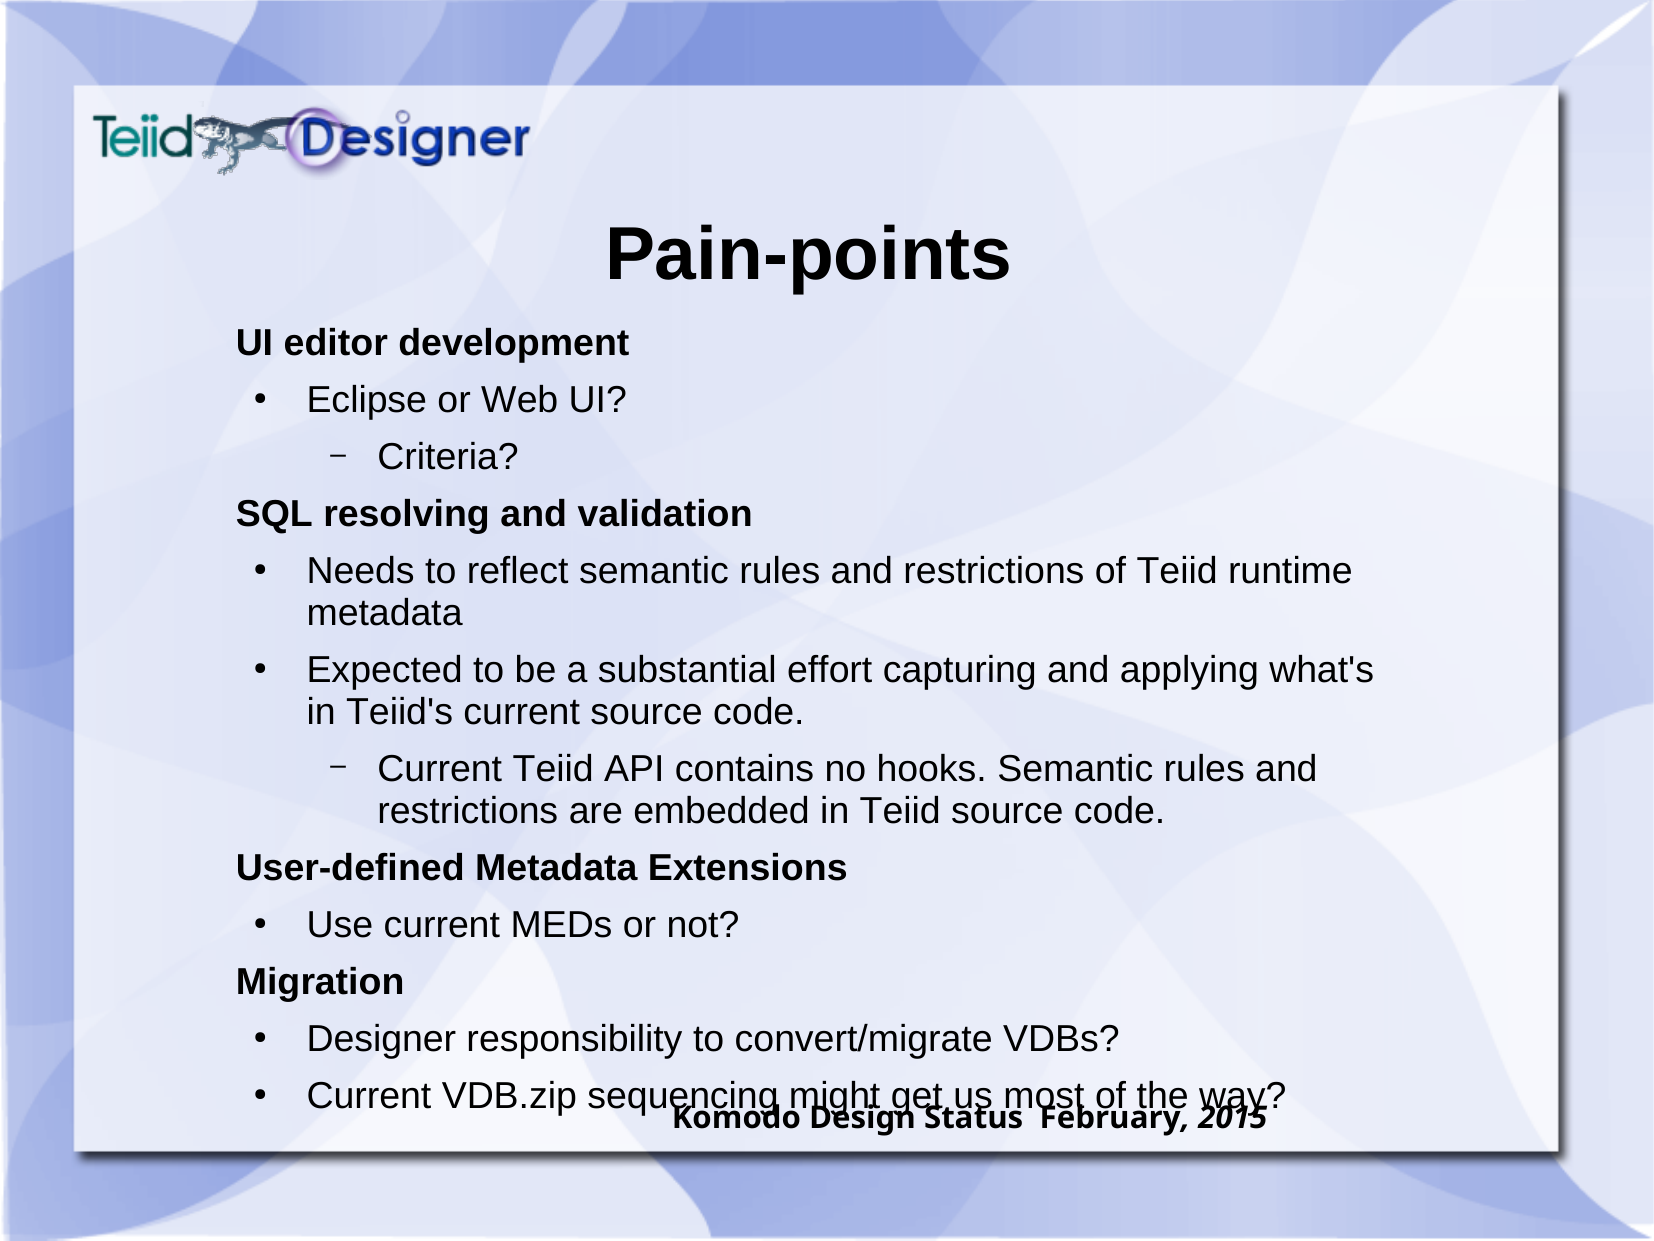

# Pain-points
UI editor development
Eclipse or Web UI?
Criteria?
SQL resolving and validation
Needs to reflect semantic rules and restrictions of Teiid runtime metadata
Expected to be a substantial effort capturing and applying what's in Teiid's current source code.
Current Teiid API contains no hooks. Semantic rules and restrictions are embedded in Teiid source code.
User-defined Metadata Extensions
Use current MEDs or not?
Migration
Designer responsibility to convert/migrate VDBs?
Current VDB.zip sequencing might get us most of the way?